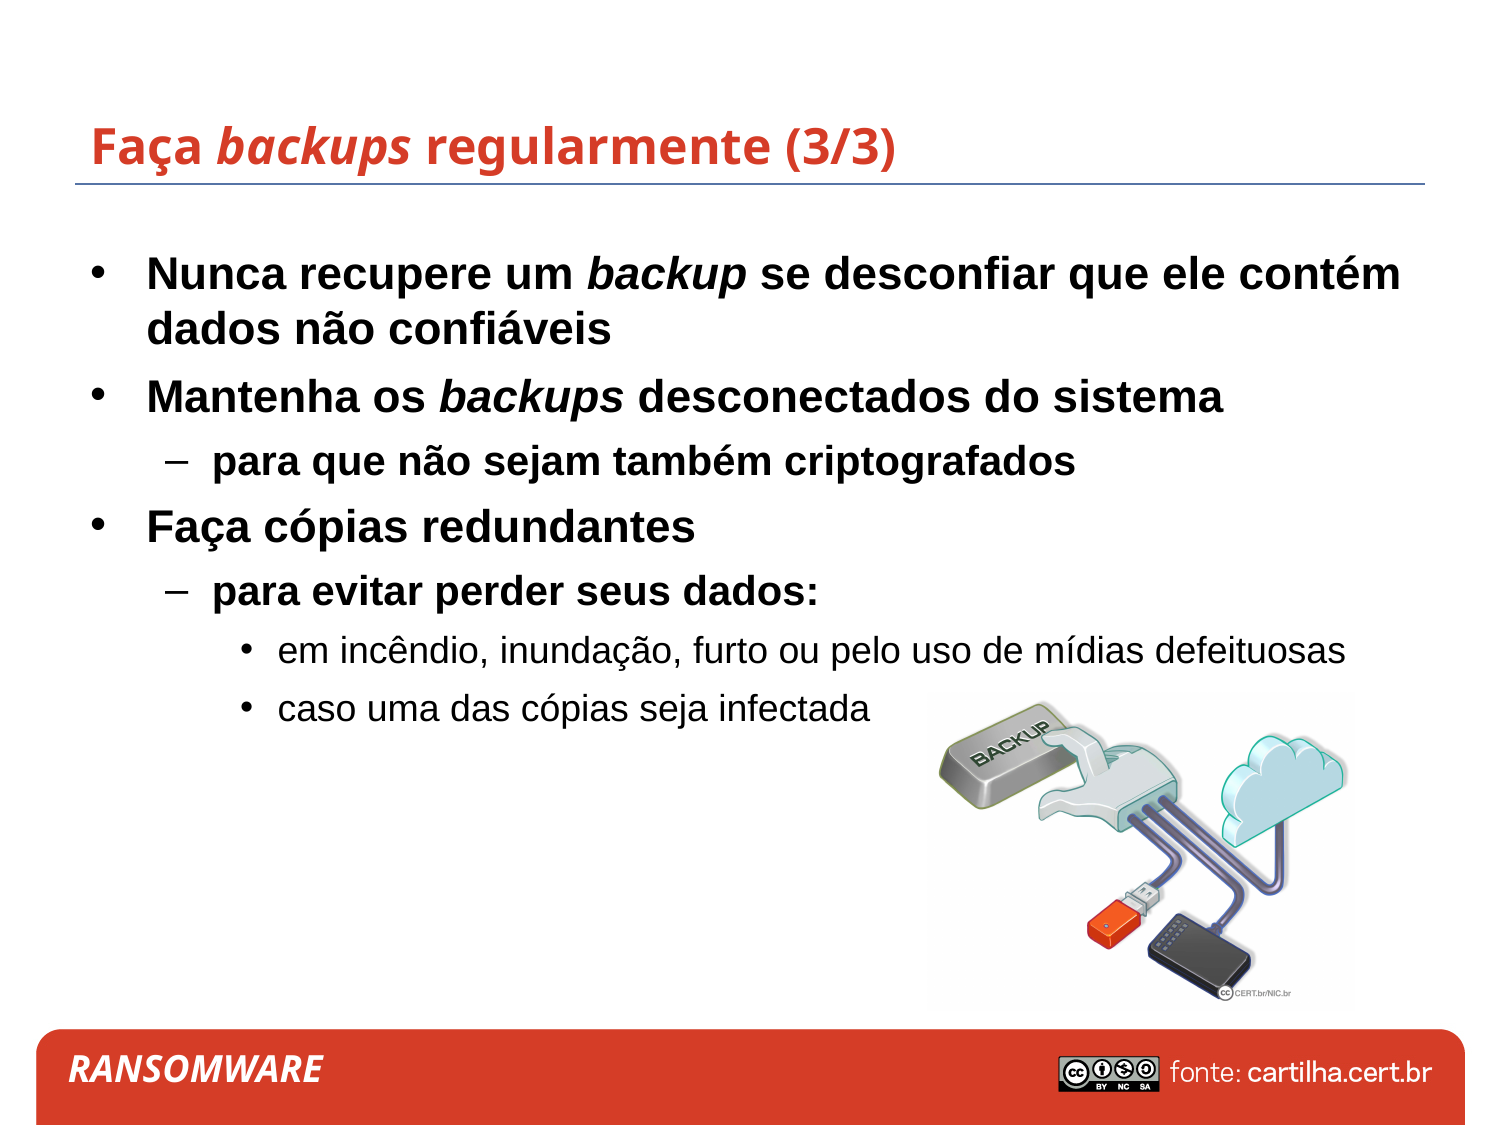

Faça backups regularmente (3/3)
# Nunca recupere um backup se desconfiar que ele contém dados não confiáveis
Mantenha os backups desconectados do sistema
para que não sejam também criptografados
Faça cópias redundantes
para evitar perder seus dados:
em incêndio, inundação, furto ou pelo uso de mídias defeituosas
caso uma das cópias seja infectada